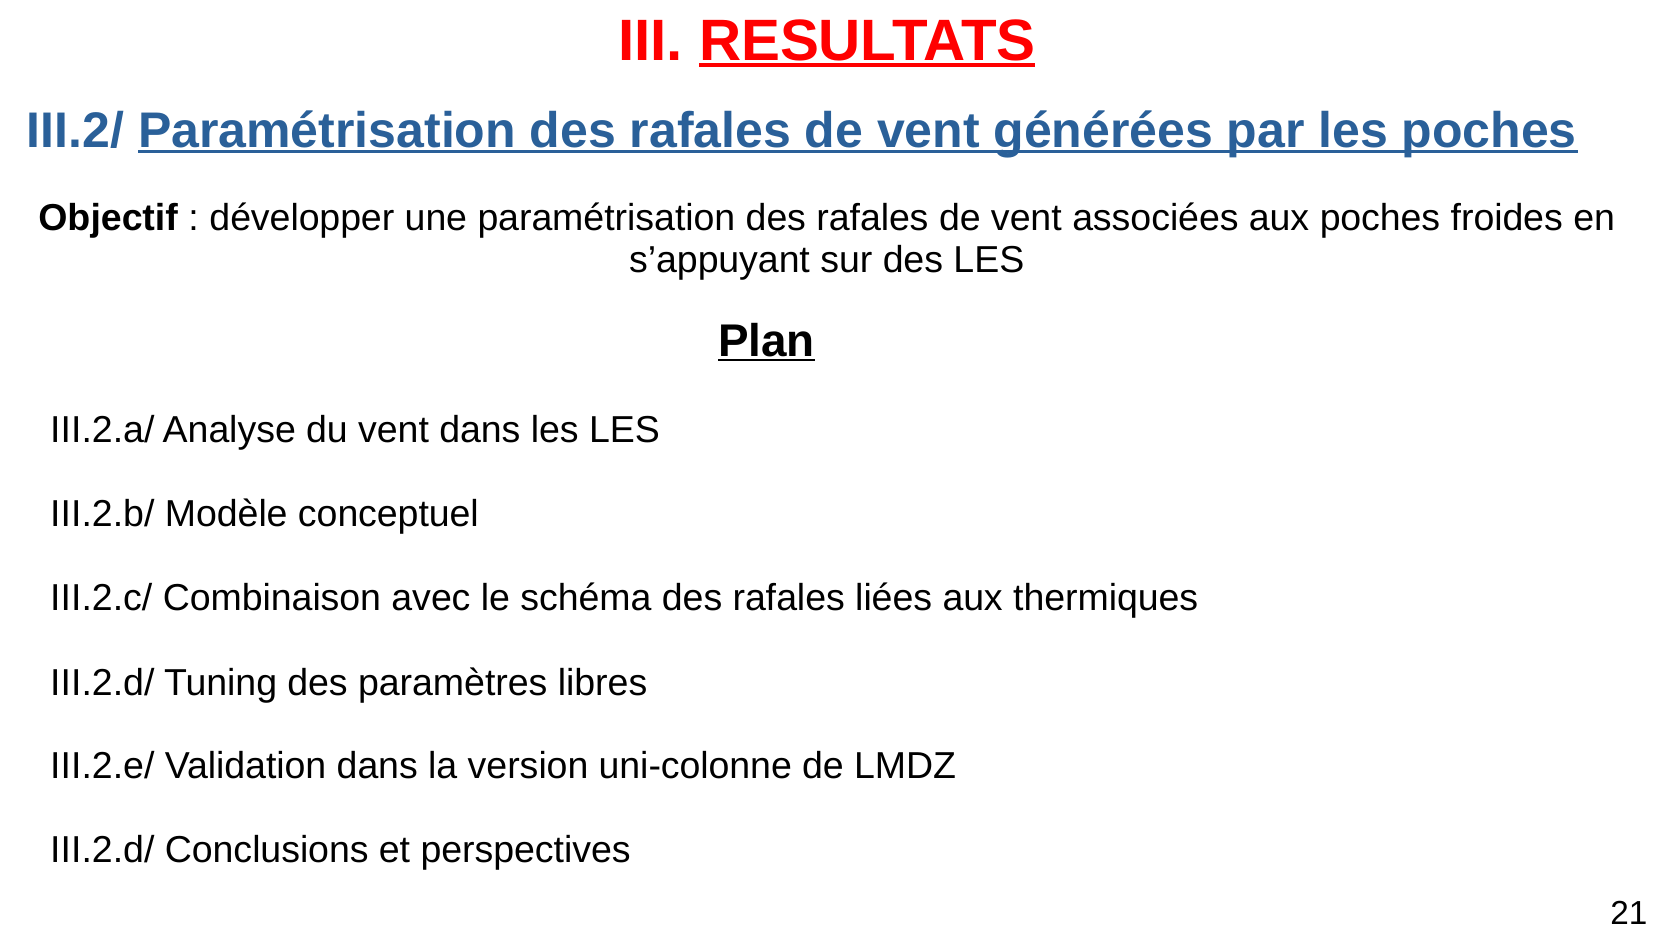

III. RESULTATS
III.2/ Paramétrisation des rafales de vent générées par les poches
Objectif : développer une paramétrisation des rafales de vent associées aux poches froides en s’appuyant sur des LES
 Plan
III.2.a/ Analyse du vent dans les LES
III.2.b/ Modèle conceptuel
III.2.c/ Combinaison avec le schéma des rafales liées aux thermiques
III.2.d/ Tuning des paramètres libres
III.2.e/ Validation dans la version uni-colonne de LMDZ
III.2.d/ Conclusions et perspectives
21